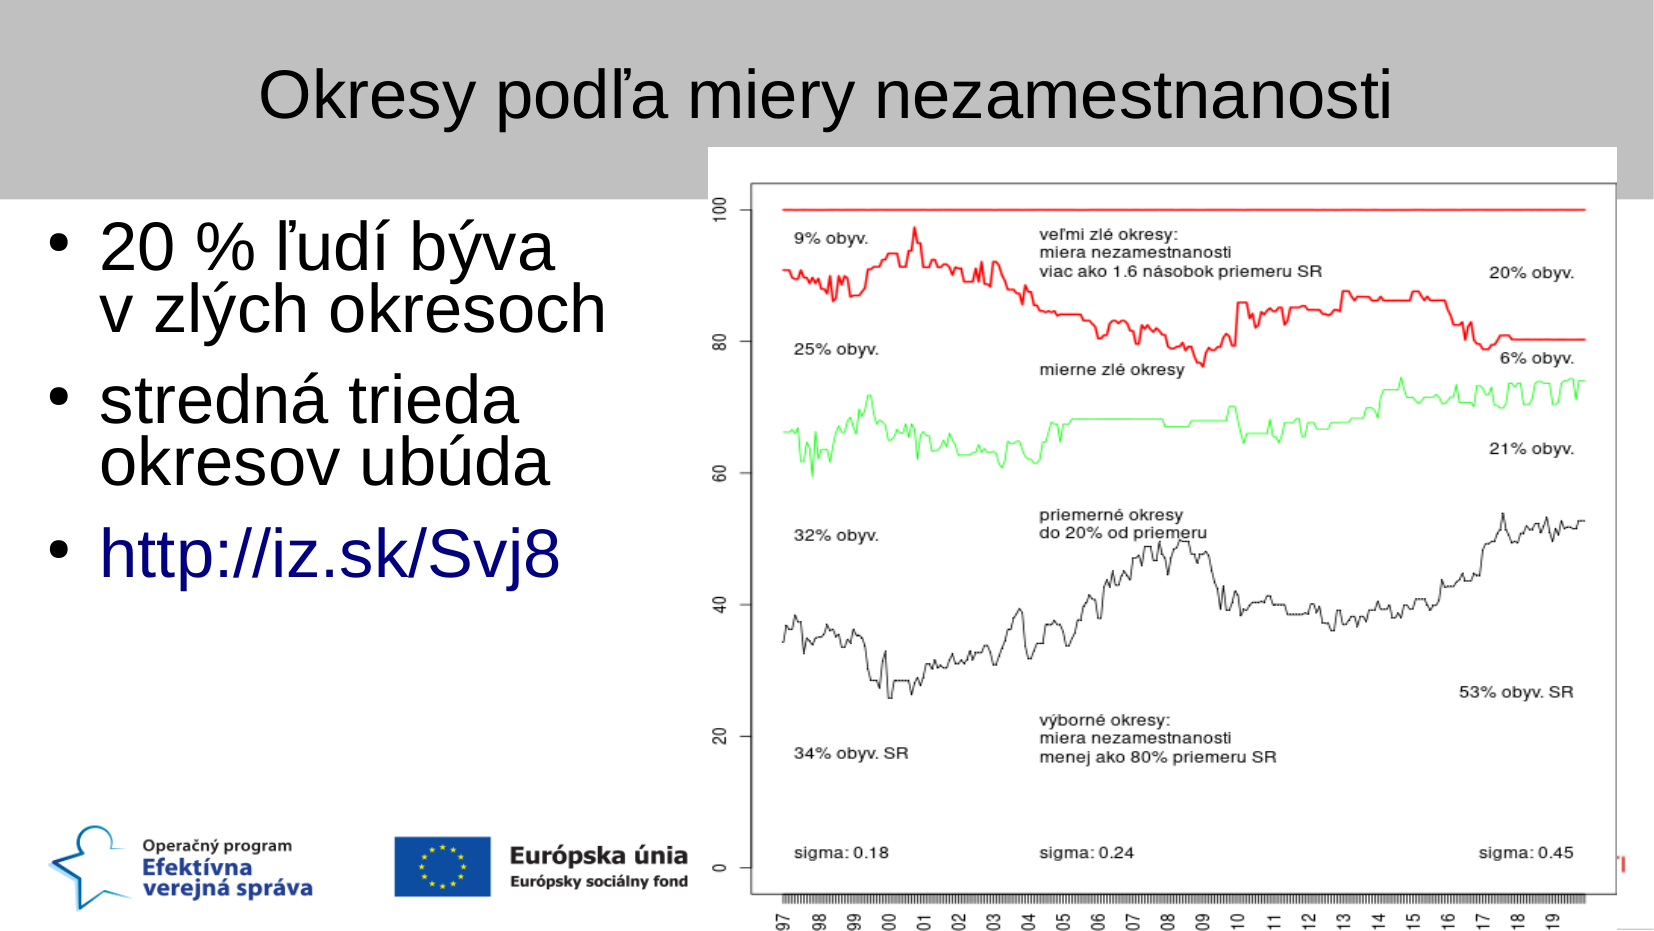

# Okresy podľa miery nezamestnanosti
20 % ľudí býva v zlých okresoch
stredná trieda okresov ubúda
http://iz.sk/Svj8